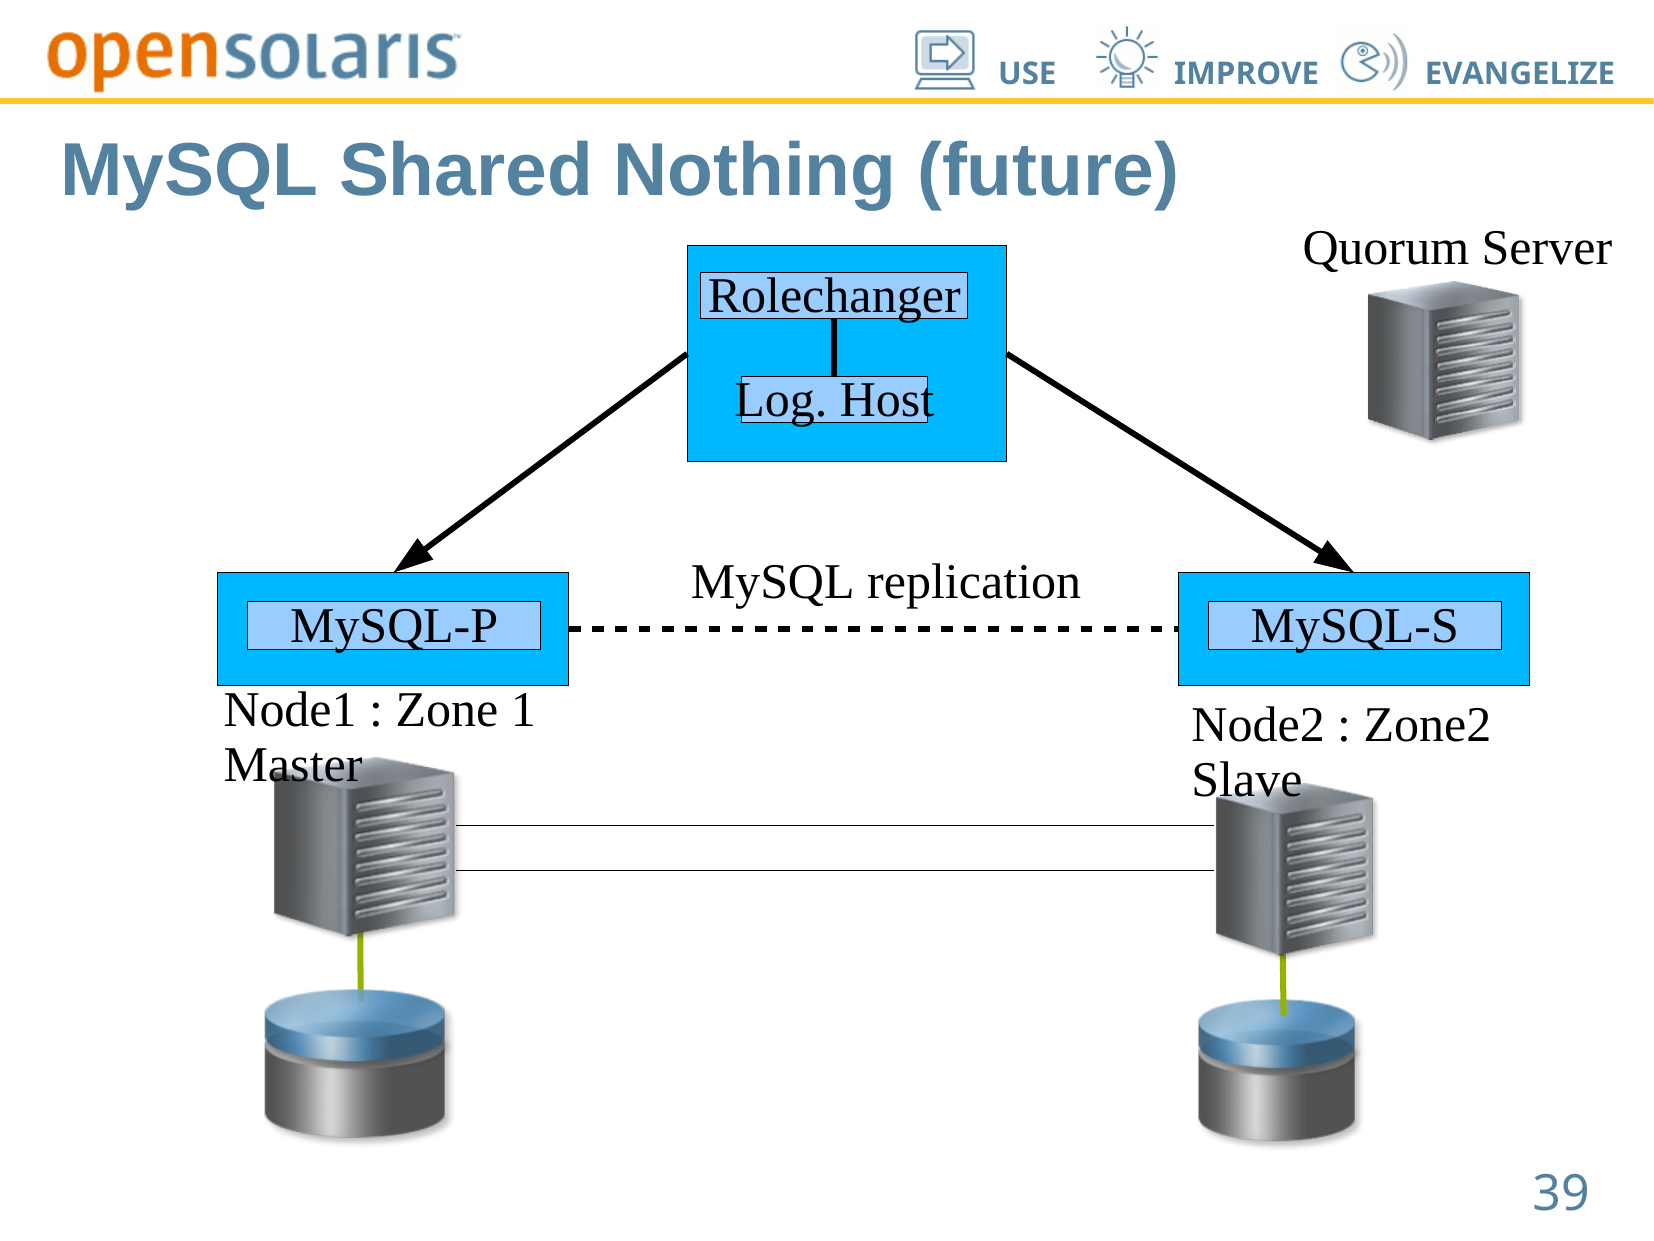

# MySQL Shared Nothing (future)
Quorum Server
Rolechanger
Log. Host
MySQL replication
MySQL-P
MySQL-S
Node1 : Zone 1 Master
Node2 : Zone2 Slave